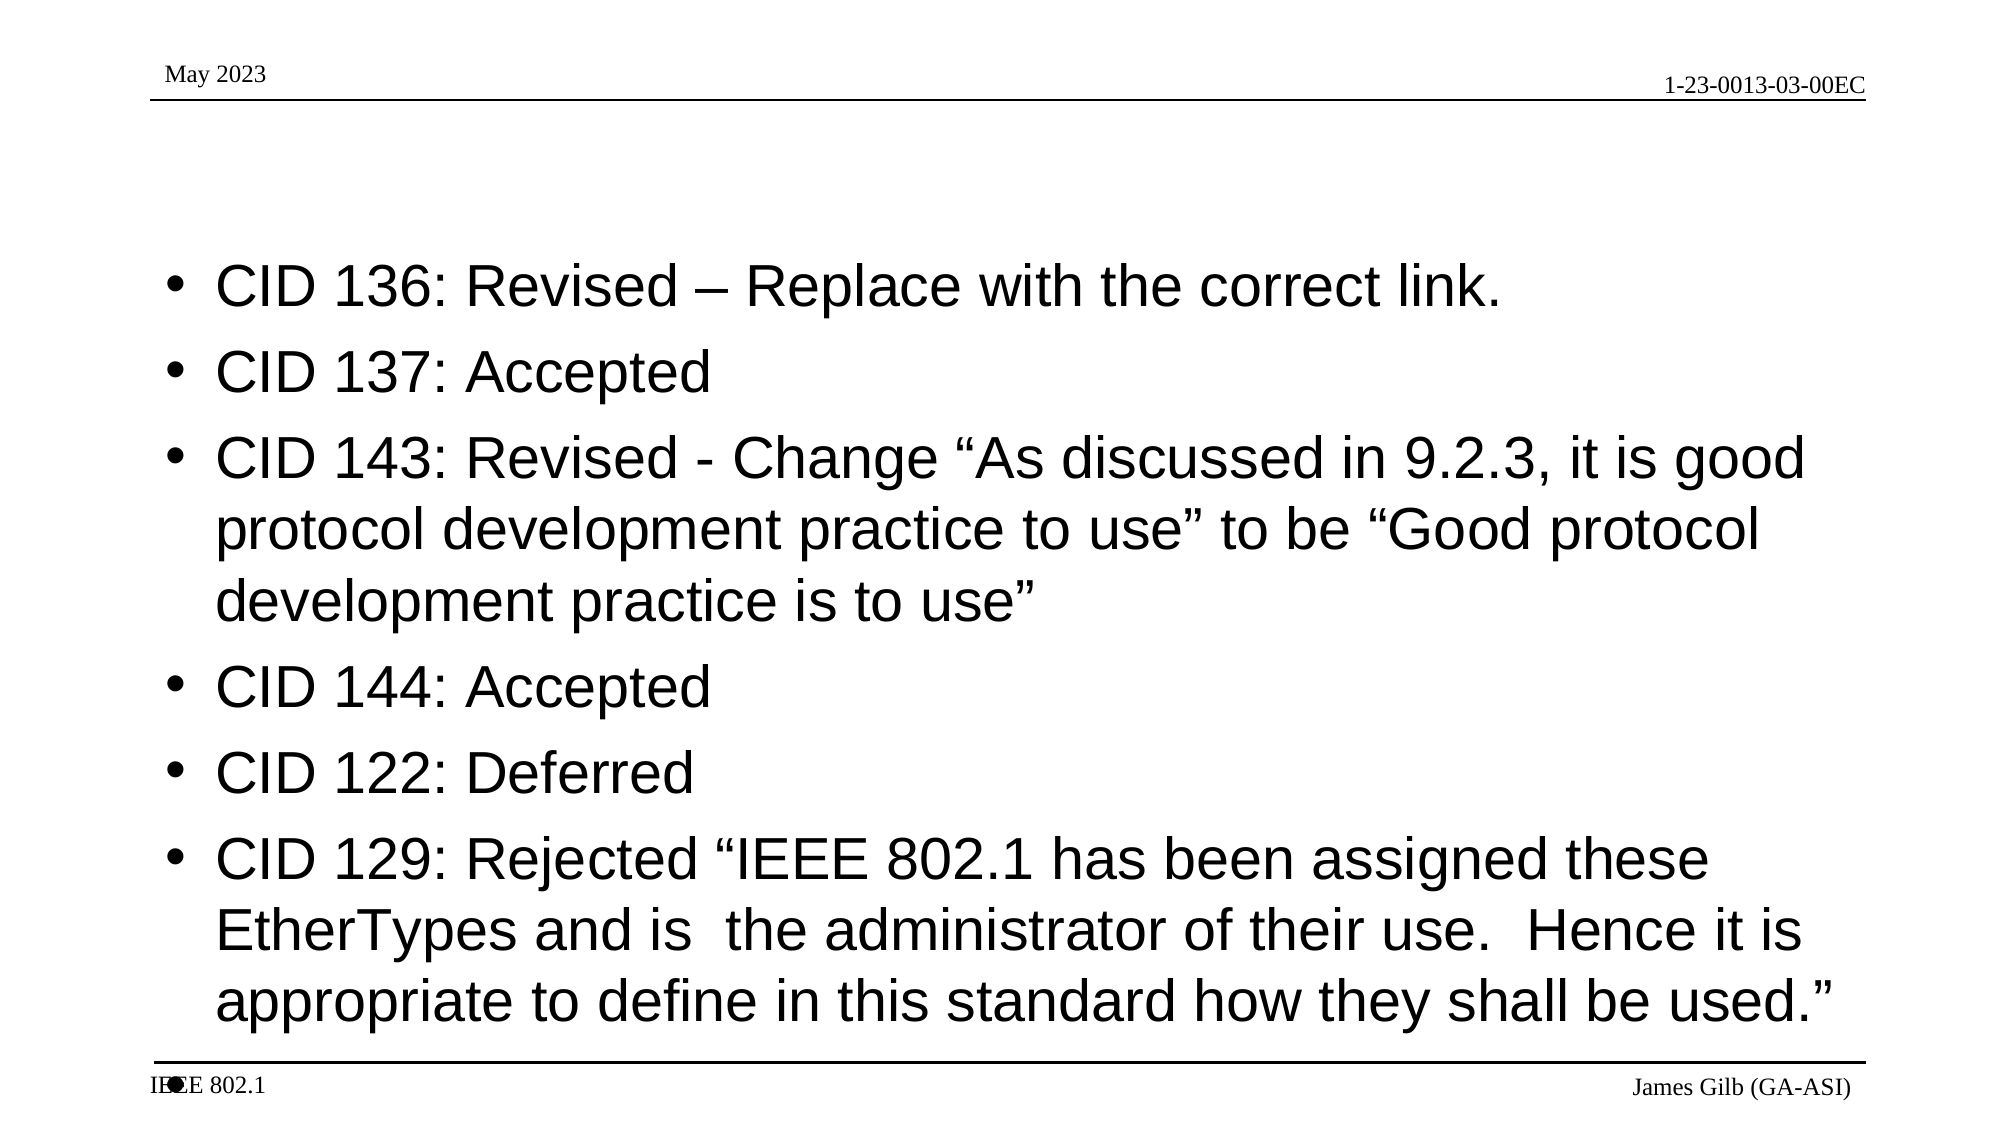

#
CID 136: Revised – Replace with the correct link.
CID 137: Accepted
CID 143: Revised - Change “As discussed in 9.2.3, it is good protocol development practice to use” to be “Good protocol development practice is to use”
CID 144: Accepted
CID 122: Deferred
CID 129: Rejected “IEEE 802.1 has been assigned these EtherTypes and is the administrator of their use. Hence it is appropriate to define in this standard how they shall be used.”